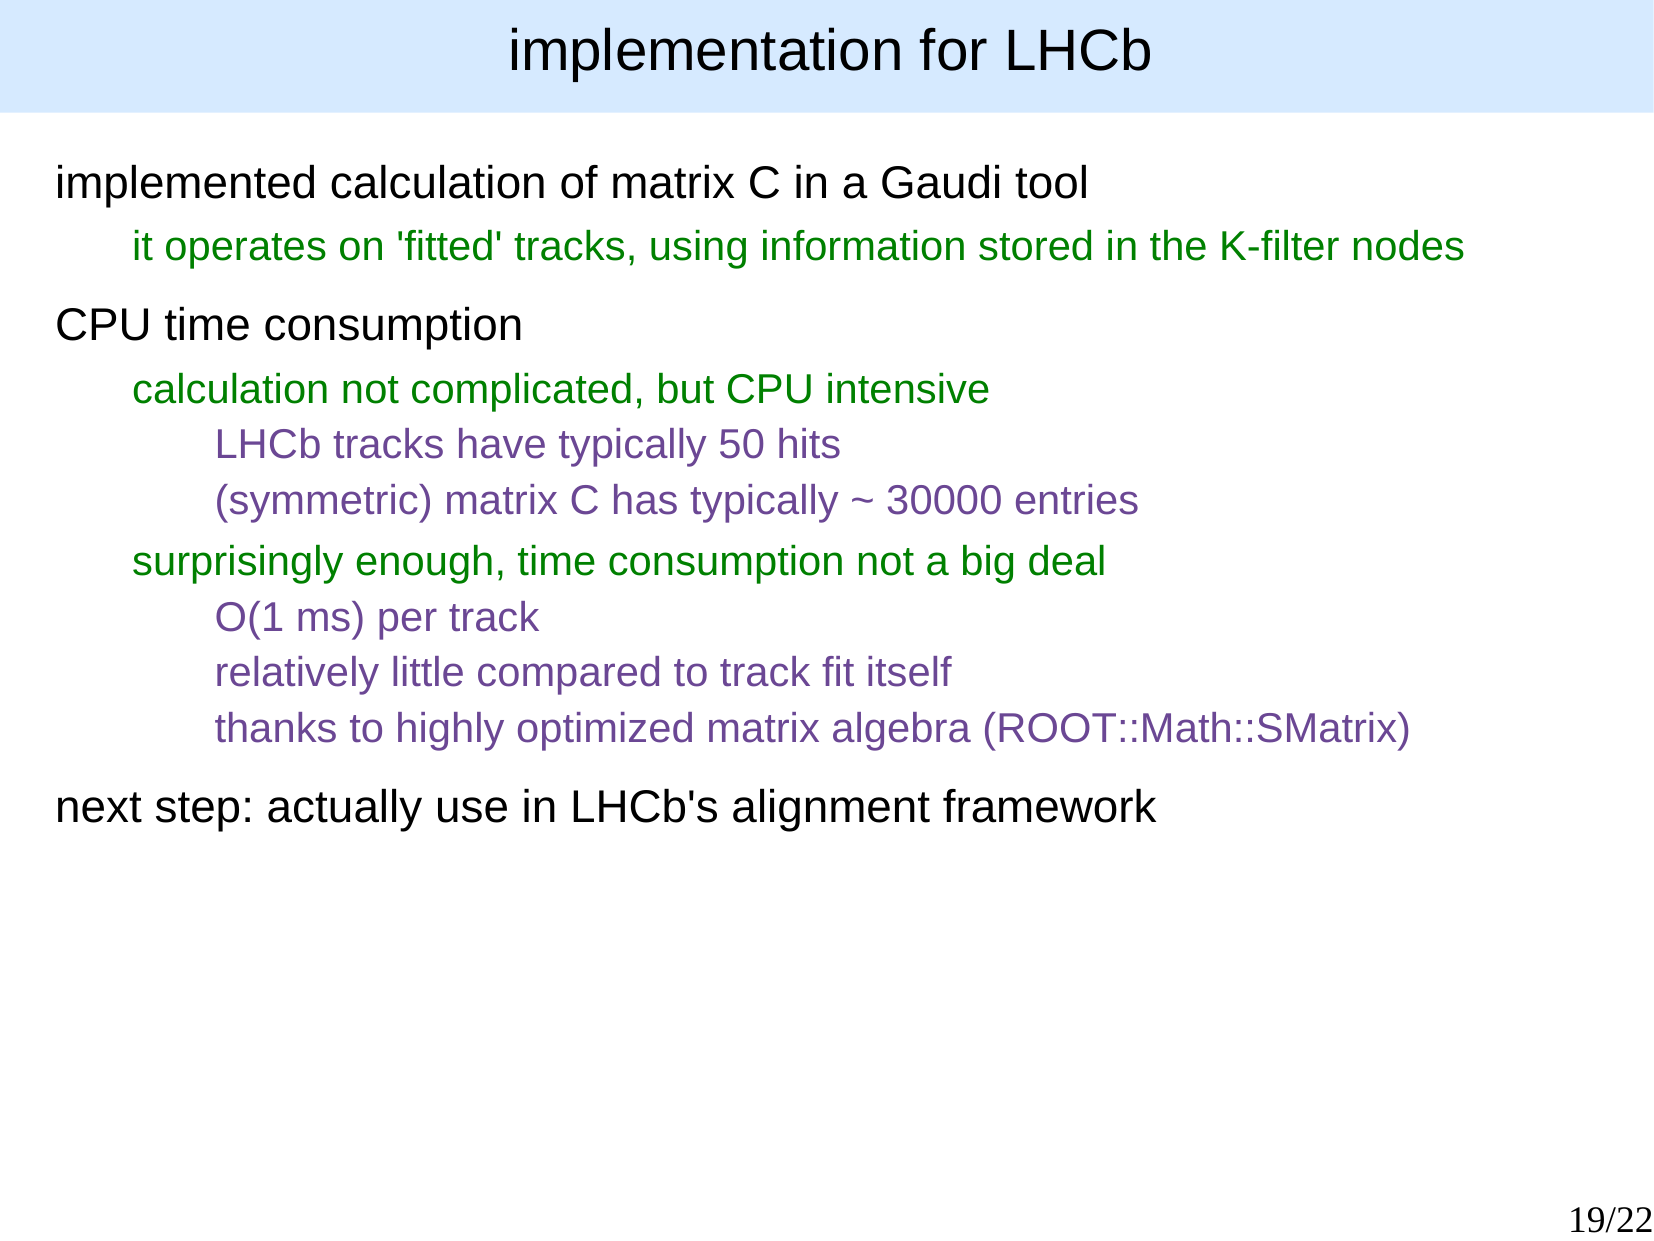

# implementation for LHCb
implemented calculation of matrix C in a Gaudi tool
it operates on 'fitted' tracks, using information stored in the K-filter nodes
CPU time consumption
calculation not complicated, but CPU intensive
LHCb tracks have typically 50 hits
(symmetric) matrix C has typically ~ 30000 entries
surprisingly enough, time consumption not a big deal
O(1 ms) per track
relatively little compared to track fit itself
thanks to highly optimized matrix algebra (ROOT::Math::SMatrix)
next step: actually use in LHCb's alignment framework
19